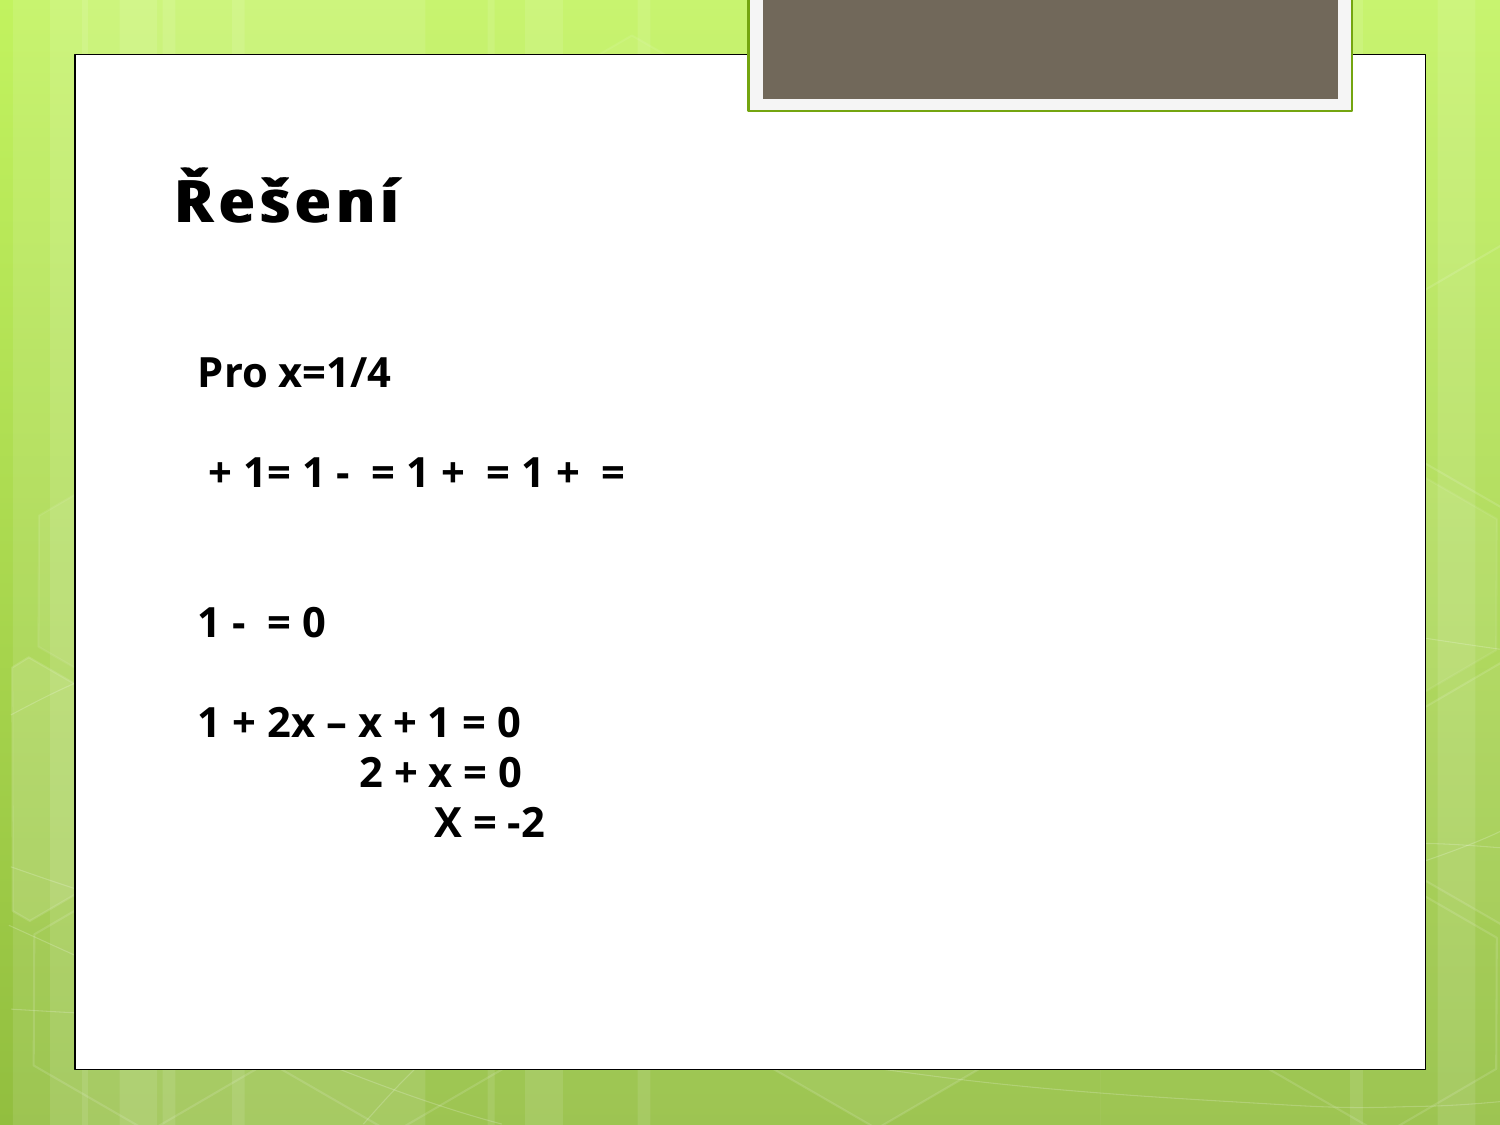

Řešení
Řešení
Pro x=1/4
 + 1= 1 - = 1 + = 1 + =
1 - = 0
1 + 2x – x + 1 = 0
 2 + x = 0
 X = -2